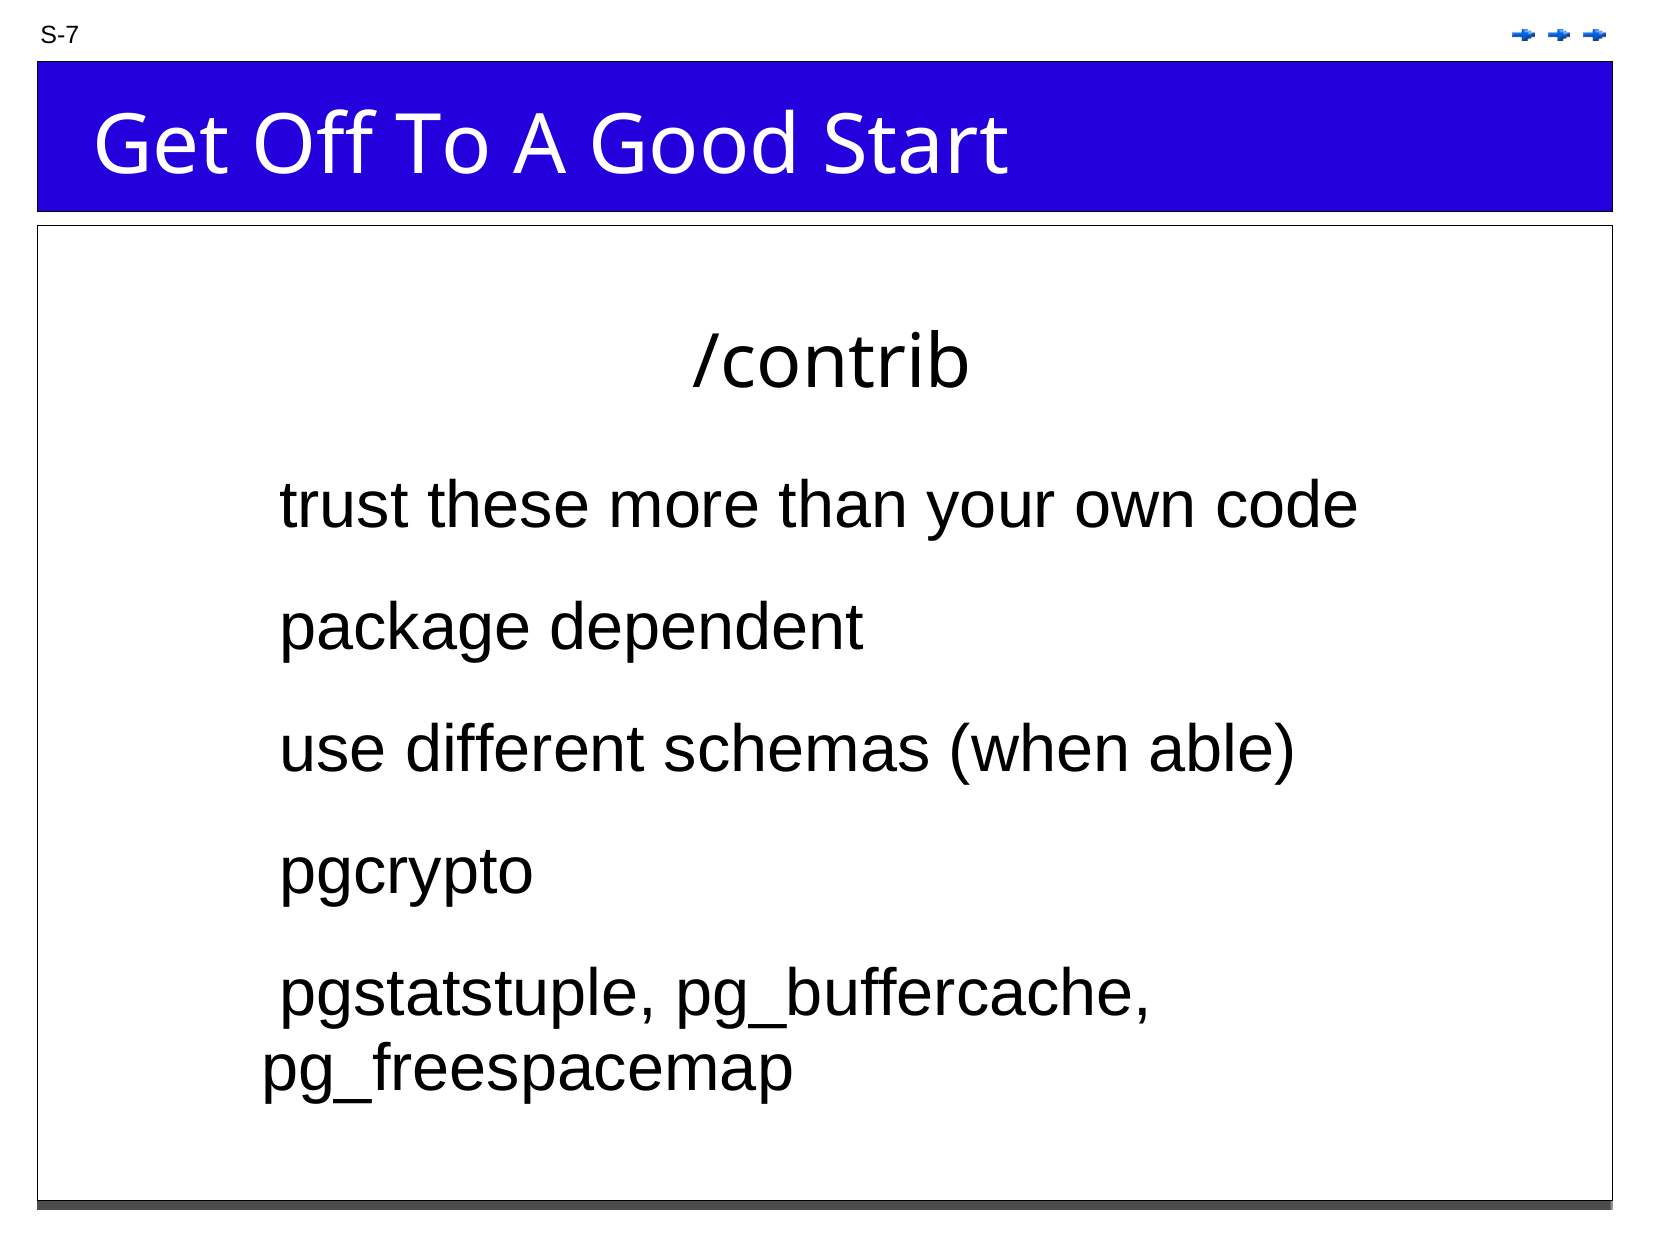

S-7
Get Off To A Good Start
/contrib
 trust these more than your own code
 package dependent
 use different schemas (when able)
 pgcrypto
 pgstatstuple, pg_buffercache, pg_freespacemap